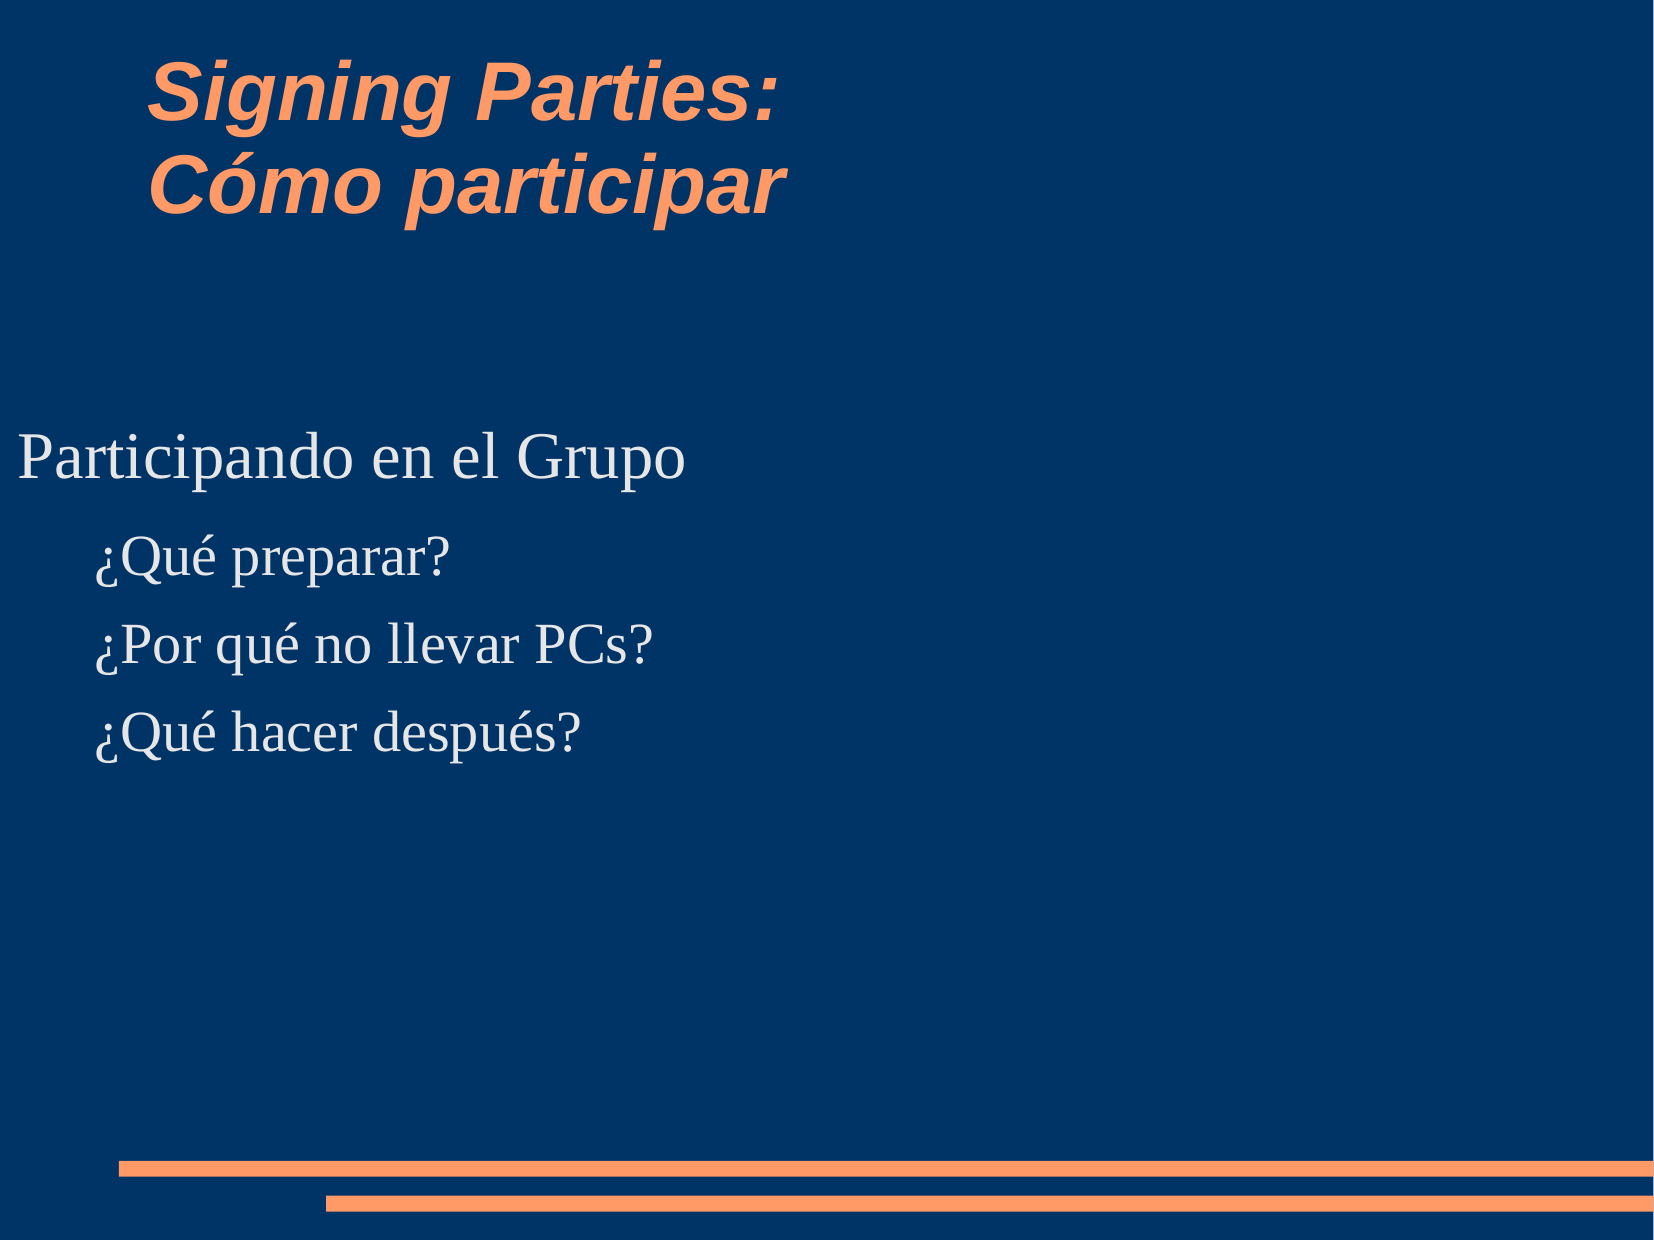

# Signing Parties: Cómo participar
Participando en el Grupo
¿Qué preparar?
¿Por qué no llevar PCs?
¿Qué hacer después?